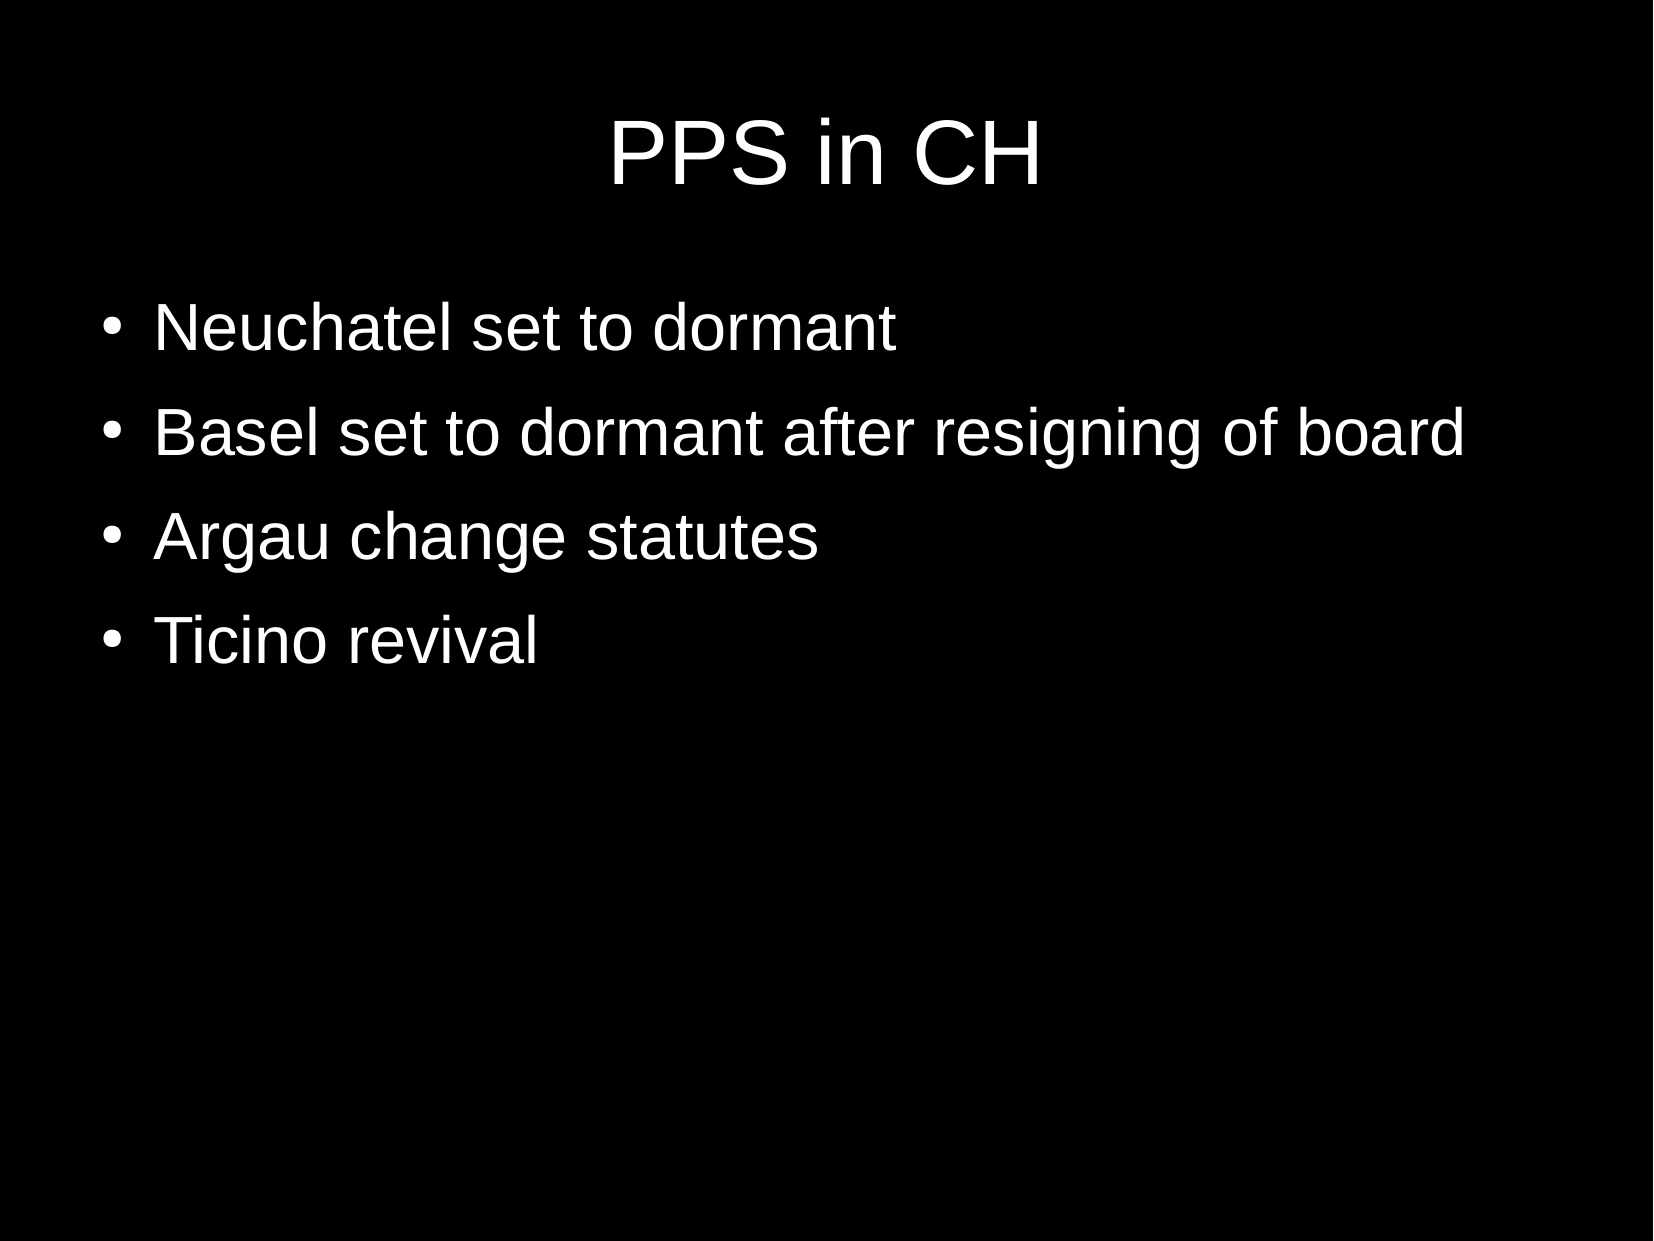

# PPS in CH
Neuchatel set to dormant
Basel set to dormant after resigning of board
Argau change statutes
Ticino revival